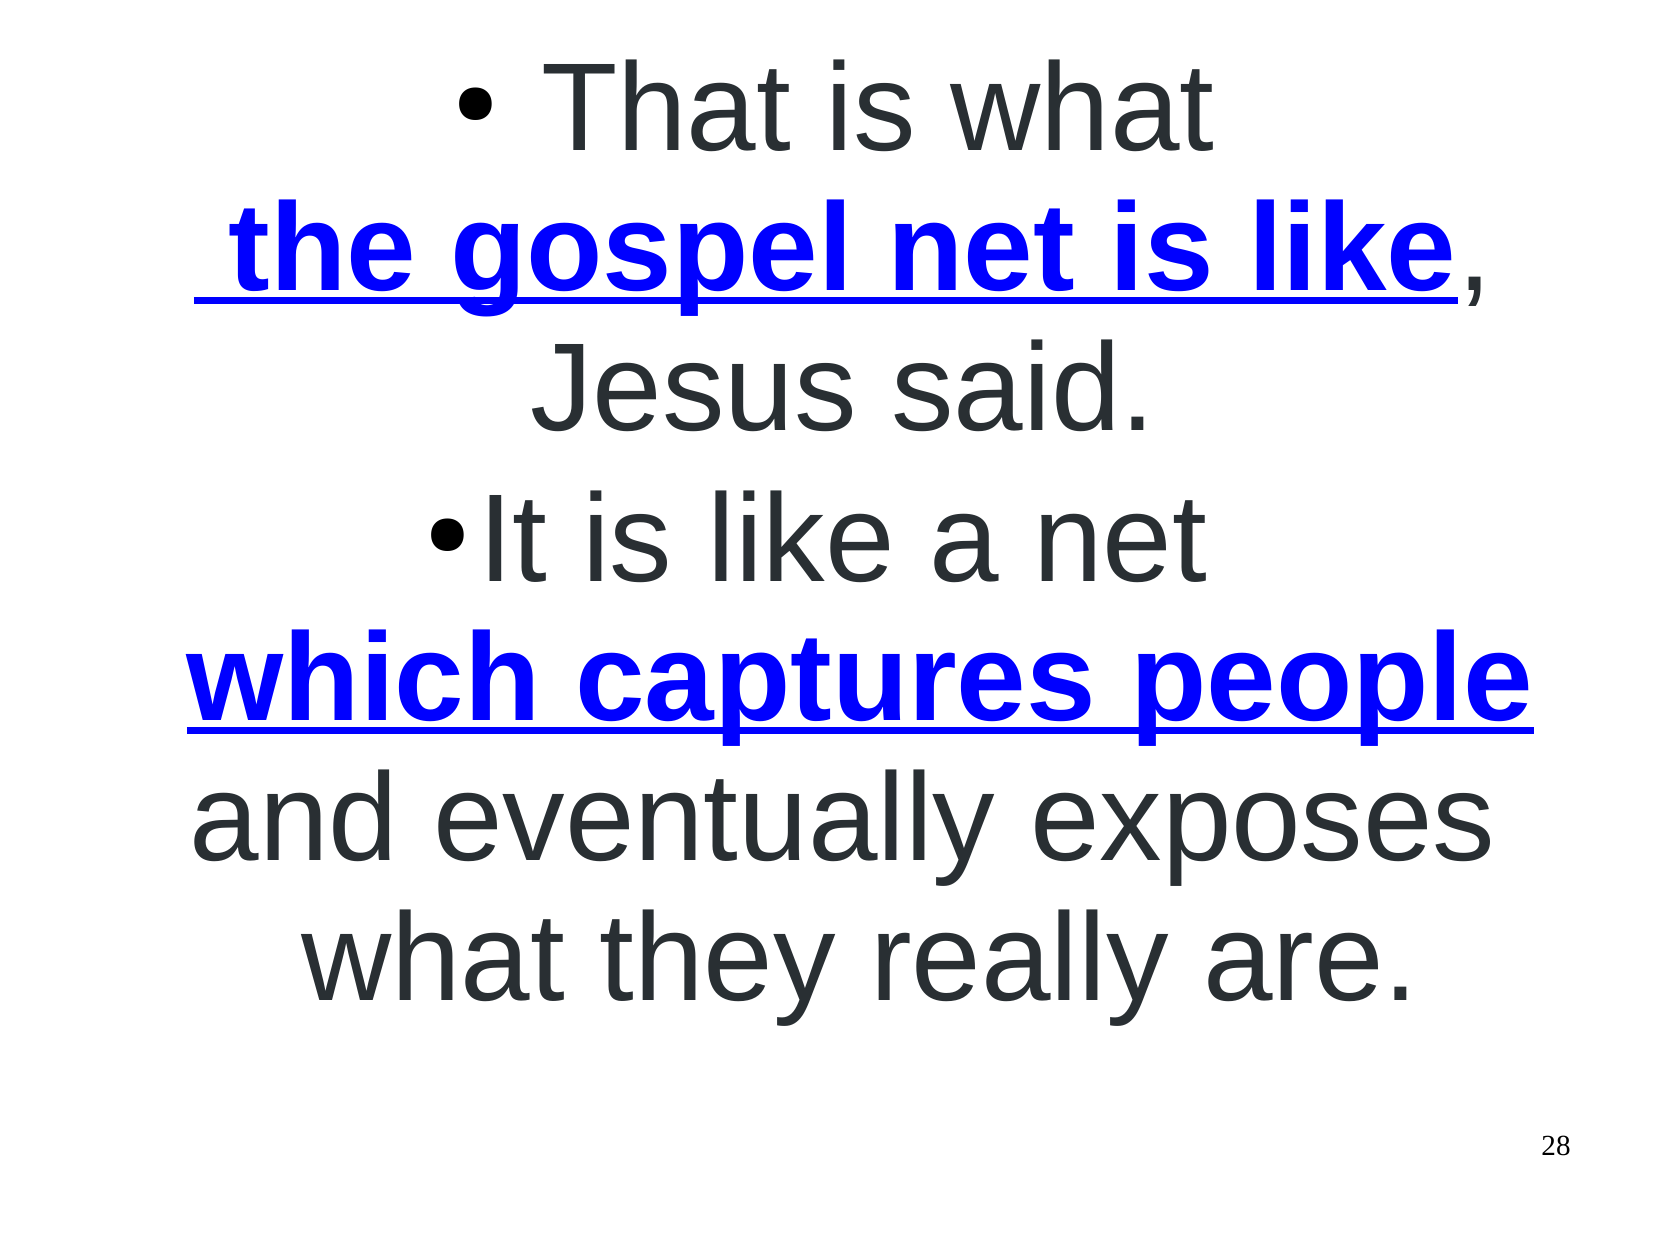

# That is what the gospel net is like, Jesus said.
It is like a net
which captures people and eventually exposes
what they really are.
28